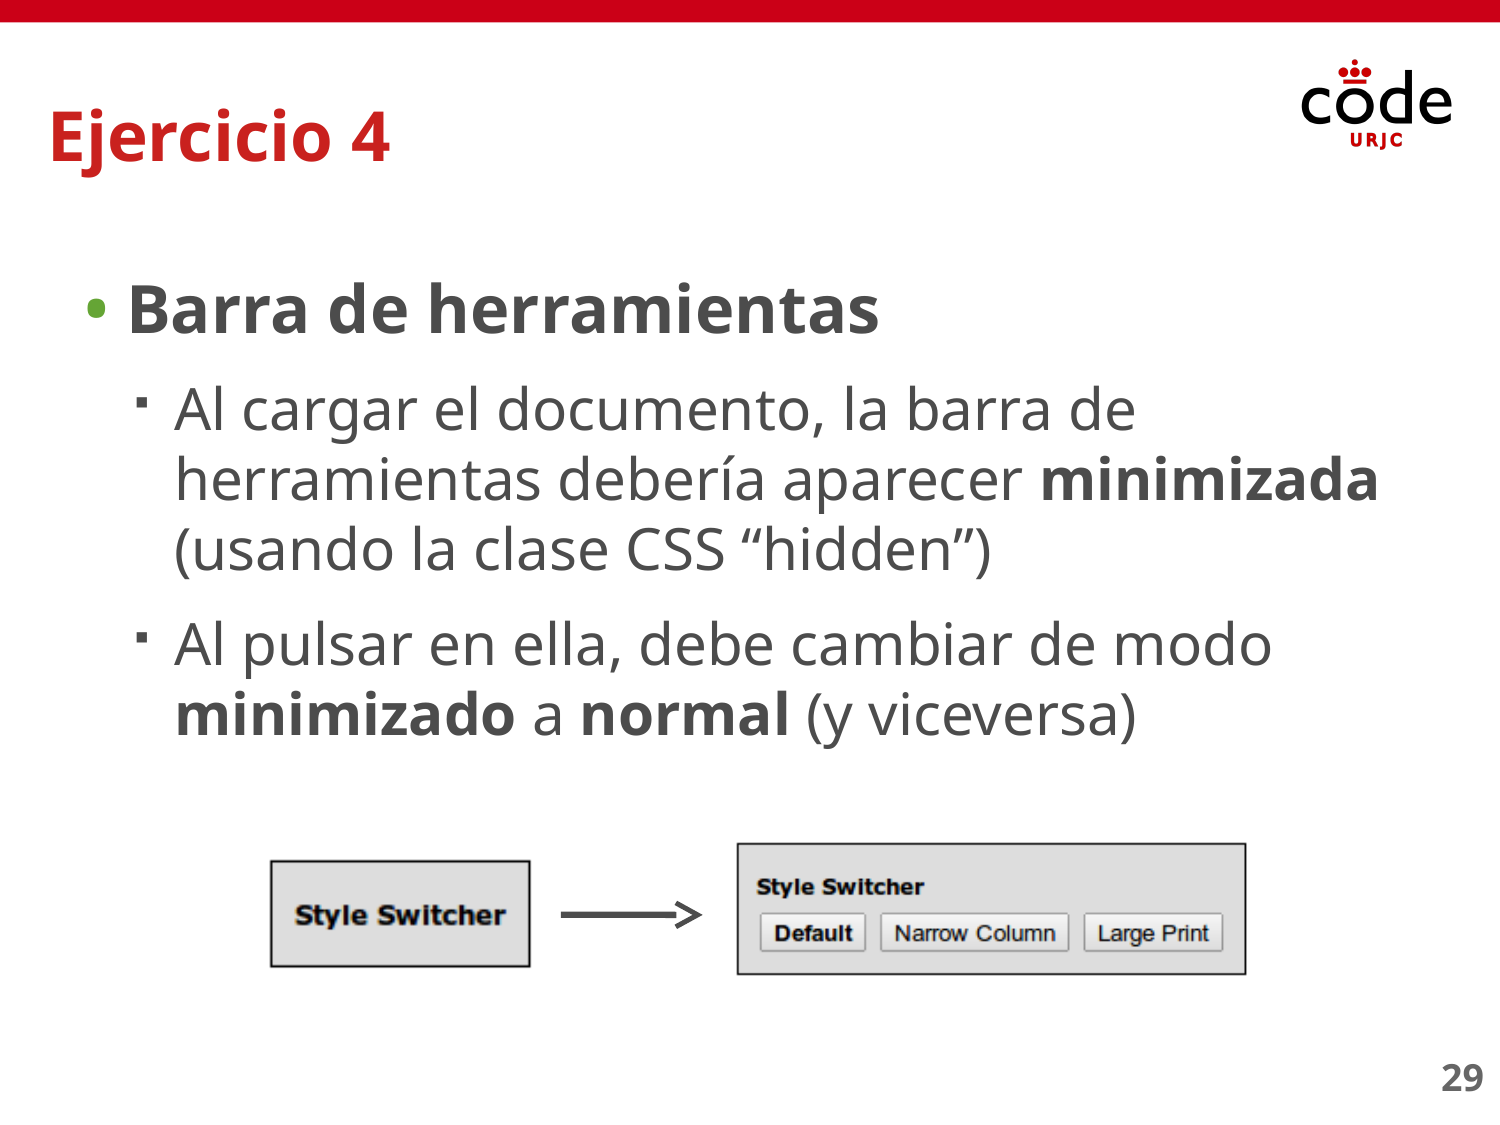

# Ejercicio 4
Barra de herramientas
Al cargar el documento, la barra de herramientas debería aparecer minimizada (usando la clase CSS “hidden”)
Al pulsar en ella, debe cambiar de modo minimizado a normal (y viceversa)